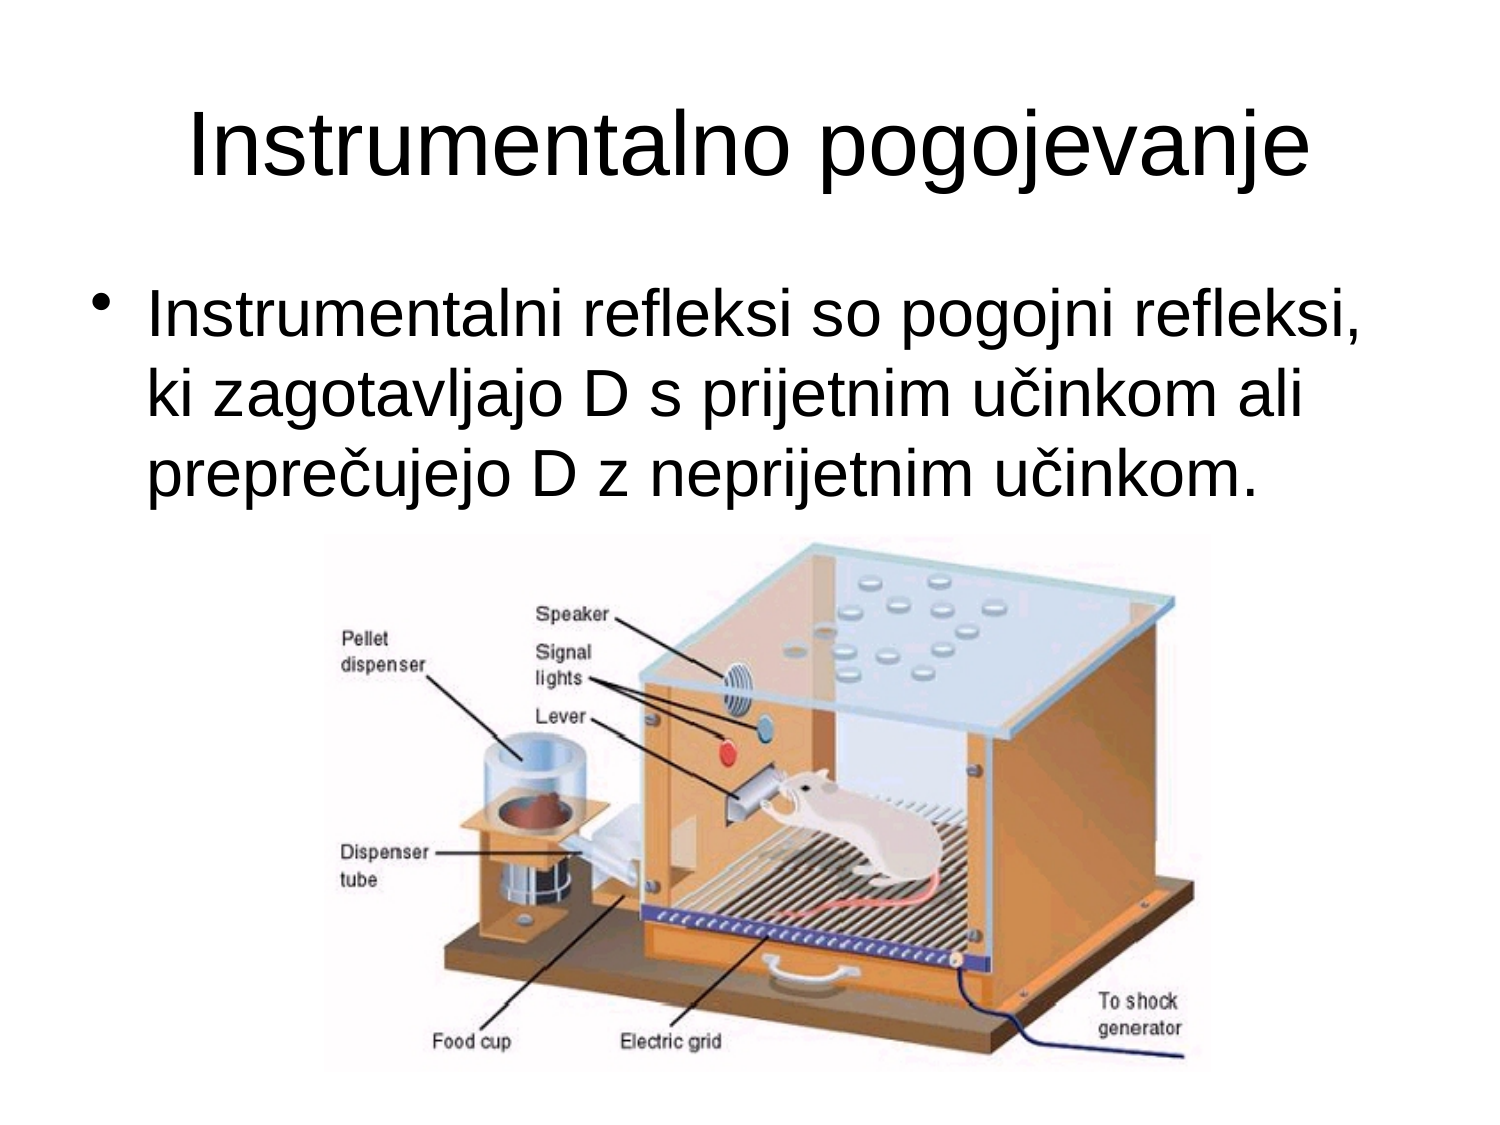

# Instrumentalno pogojevanje
Instrumentalni refleksi so pogojni refleksi, ki zagotavljajo D s prijetnim učinkom ali preprečujejo D z neprijetnim učinkom.